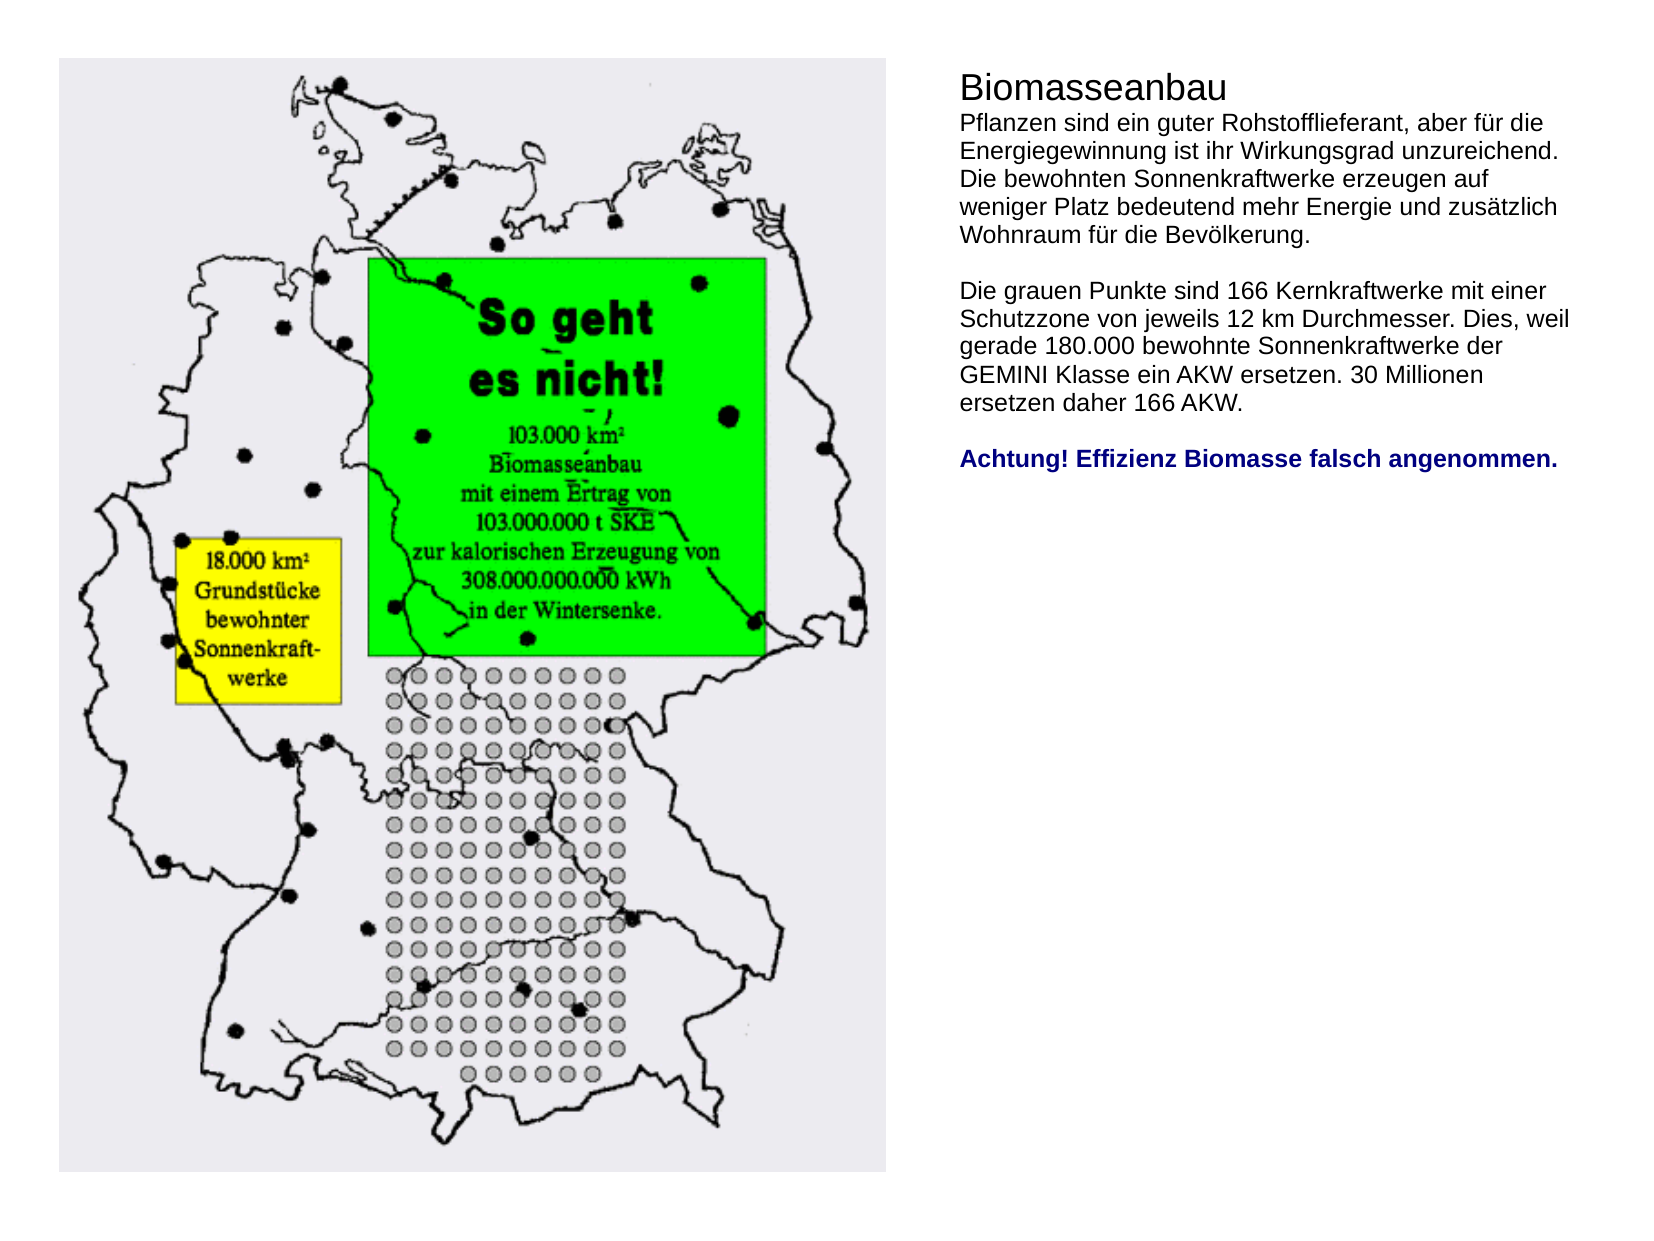

Biomasseanbau
Pflanzen sind ein guter Rohstofflieferant, aber für die Energiegewinnung ist ihr Wirkungsgrad unzureichend. Die bewohnten Sonnenkraftwerke erzeugen auf weniger Platz bedeutend mehr Energie und zusätzlich Wohnraum für die Bevölkerung.
Die grauen Punkte sind 166 Kernkraftwerke mit einer Schutzzone von jeweils 12 km Durchmesser. Dies, weil gerade 180.000 bewohnte Sonnenkraftwerke der GEMINI Klasse ein AKW ersetzen. 30 Millionen ersetzen daher 166 AKW.
Achtung! Effizienz Biomasse falsch angenommen.